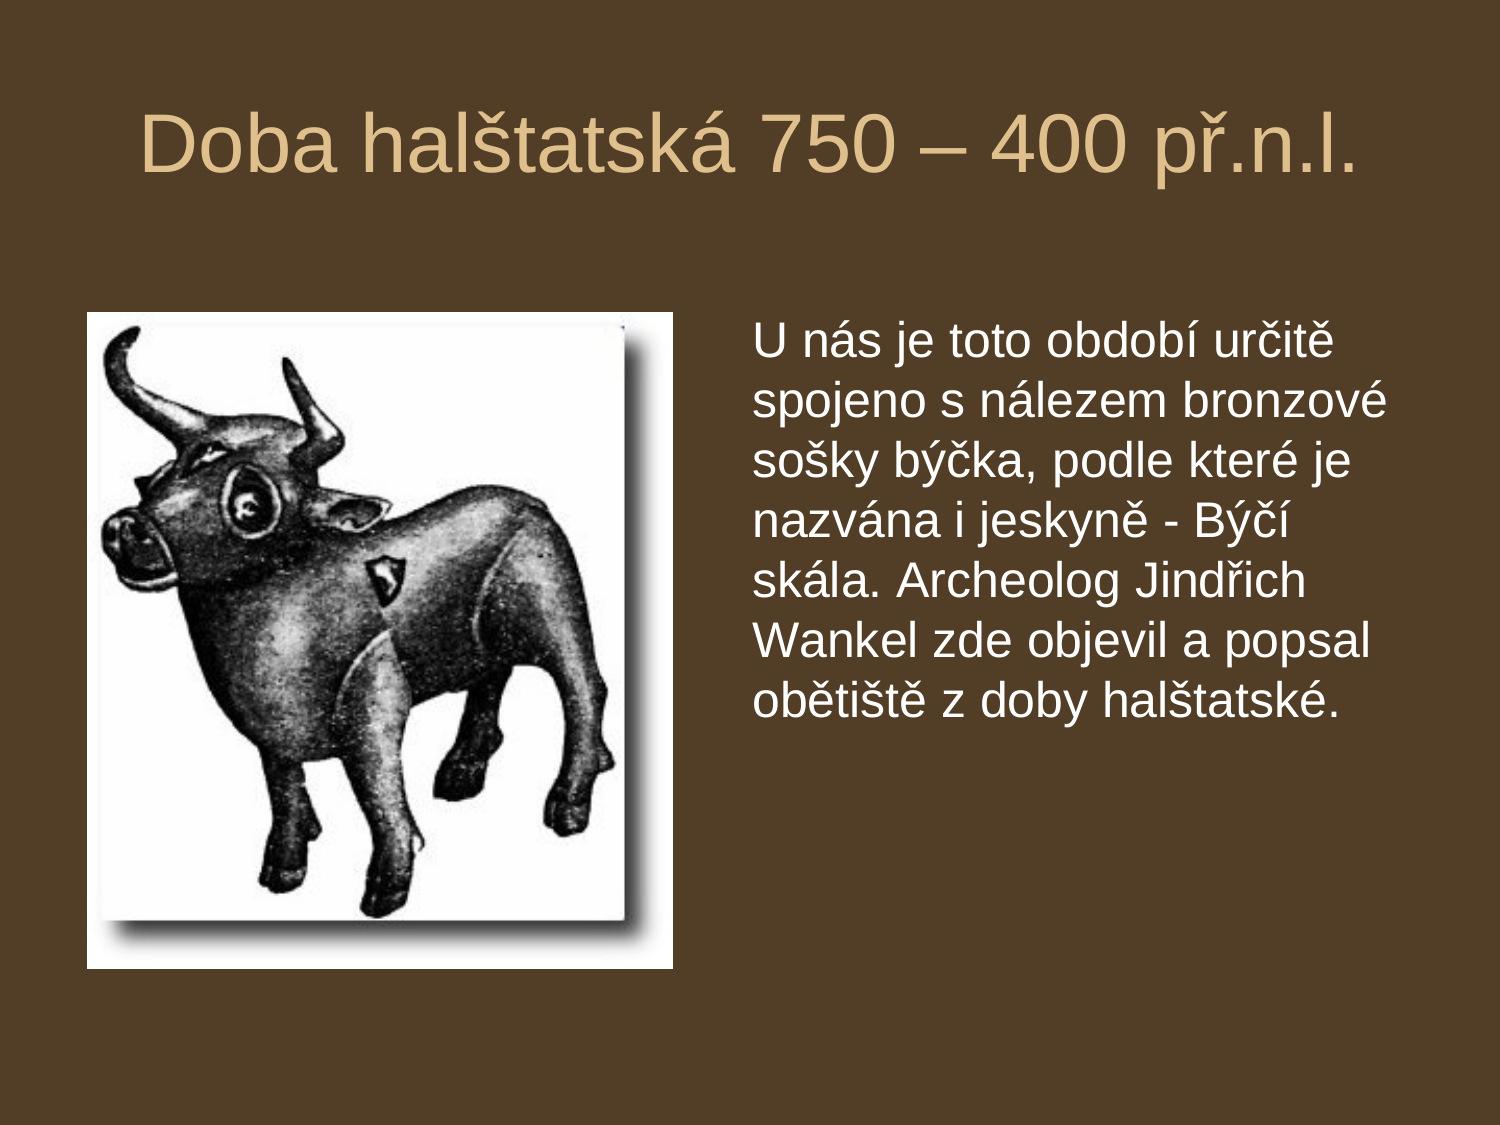

# Doba halštatská 750 – 400 př.n.l.
U nás je toto období určitě spojeno s nálezem bronzové sošky býčka, podle které je nazvána i jeskyně - Býčí skála. Archeolog Jindřich Wankel zde objevil a popsal obětiště z doby halštatské.